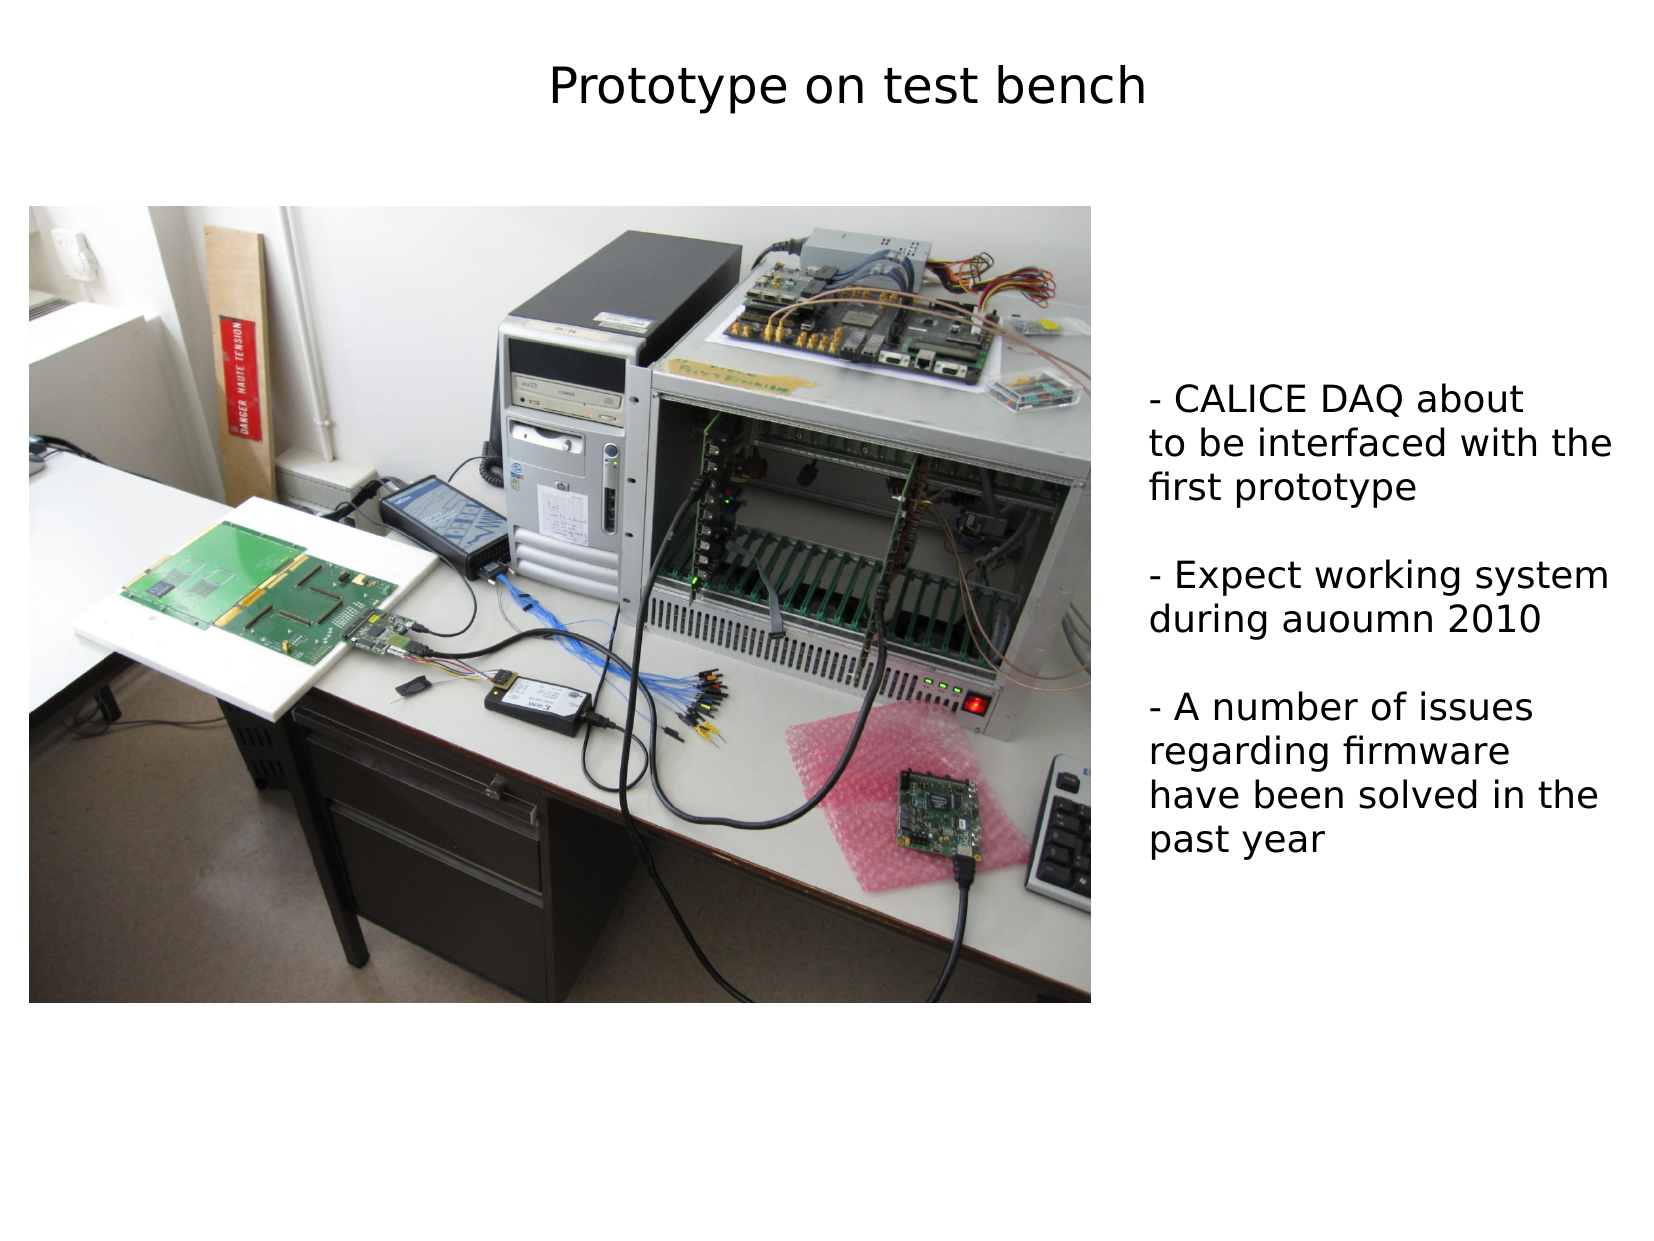

# Prototype on test bench
- CALICE DAQ about
to be interfaced with the
first prototype
- Expect working system
during auoumn 2010
- A number of issues
regarding firmware
have been solved in the
past year